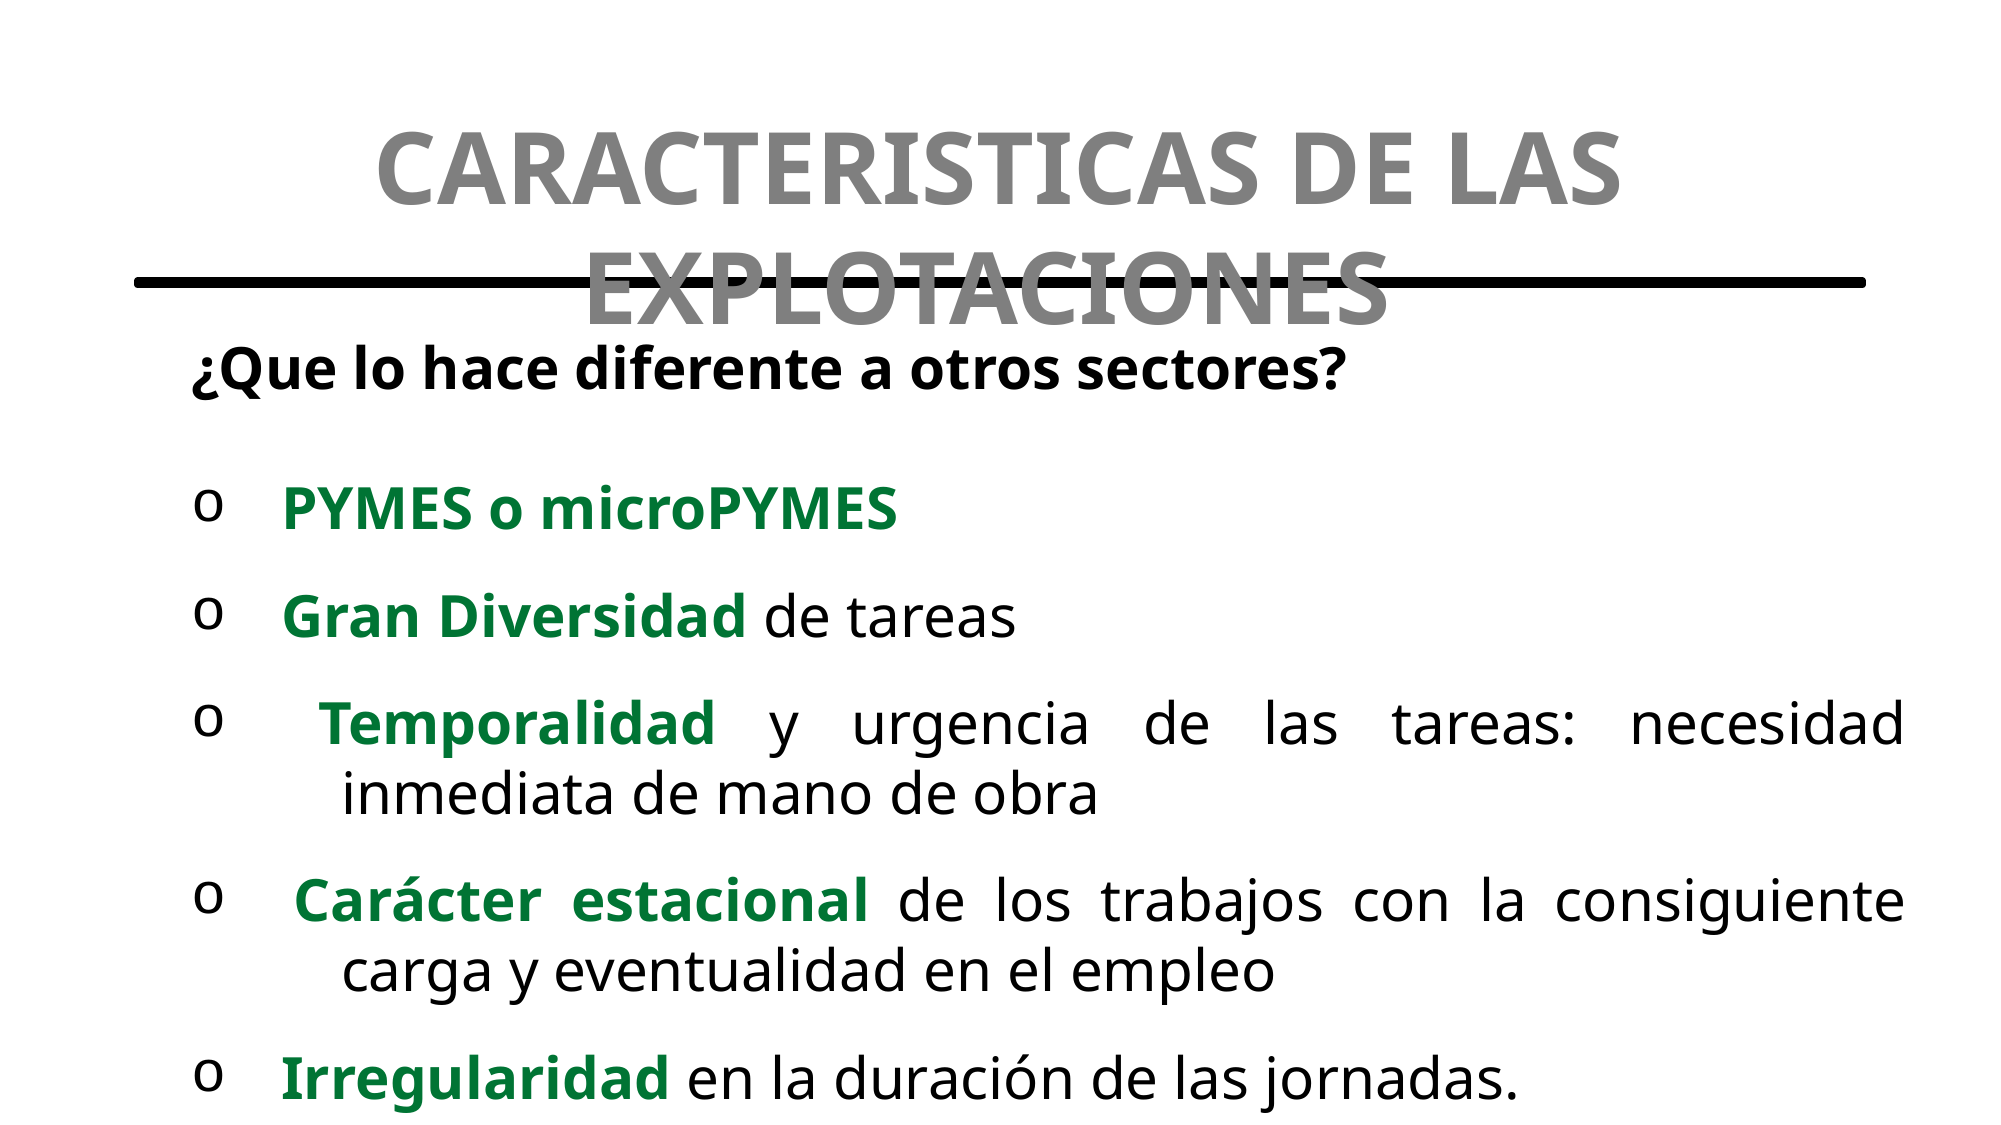

# CARACTERISTICAS DE LAS EXPLOTACIONES
¿Que lo hace diferente a otros sectores?
 PYMES o microPYMES
 Gran Diversidad de tareas
 Temporalidad y urgencia de las tareas: necesidad inmediata de mano de obra
 Carácter estacional de los trabajos con la consiguiente carga y eventualidad en el empleo
 Irregularidad en la duración de las jornadas.